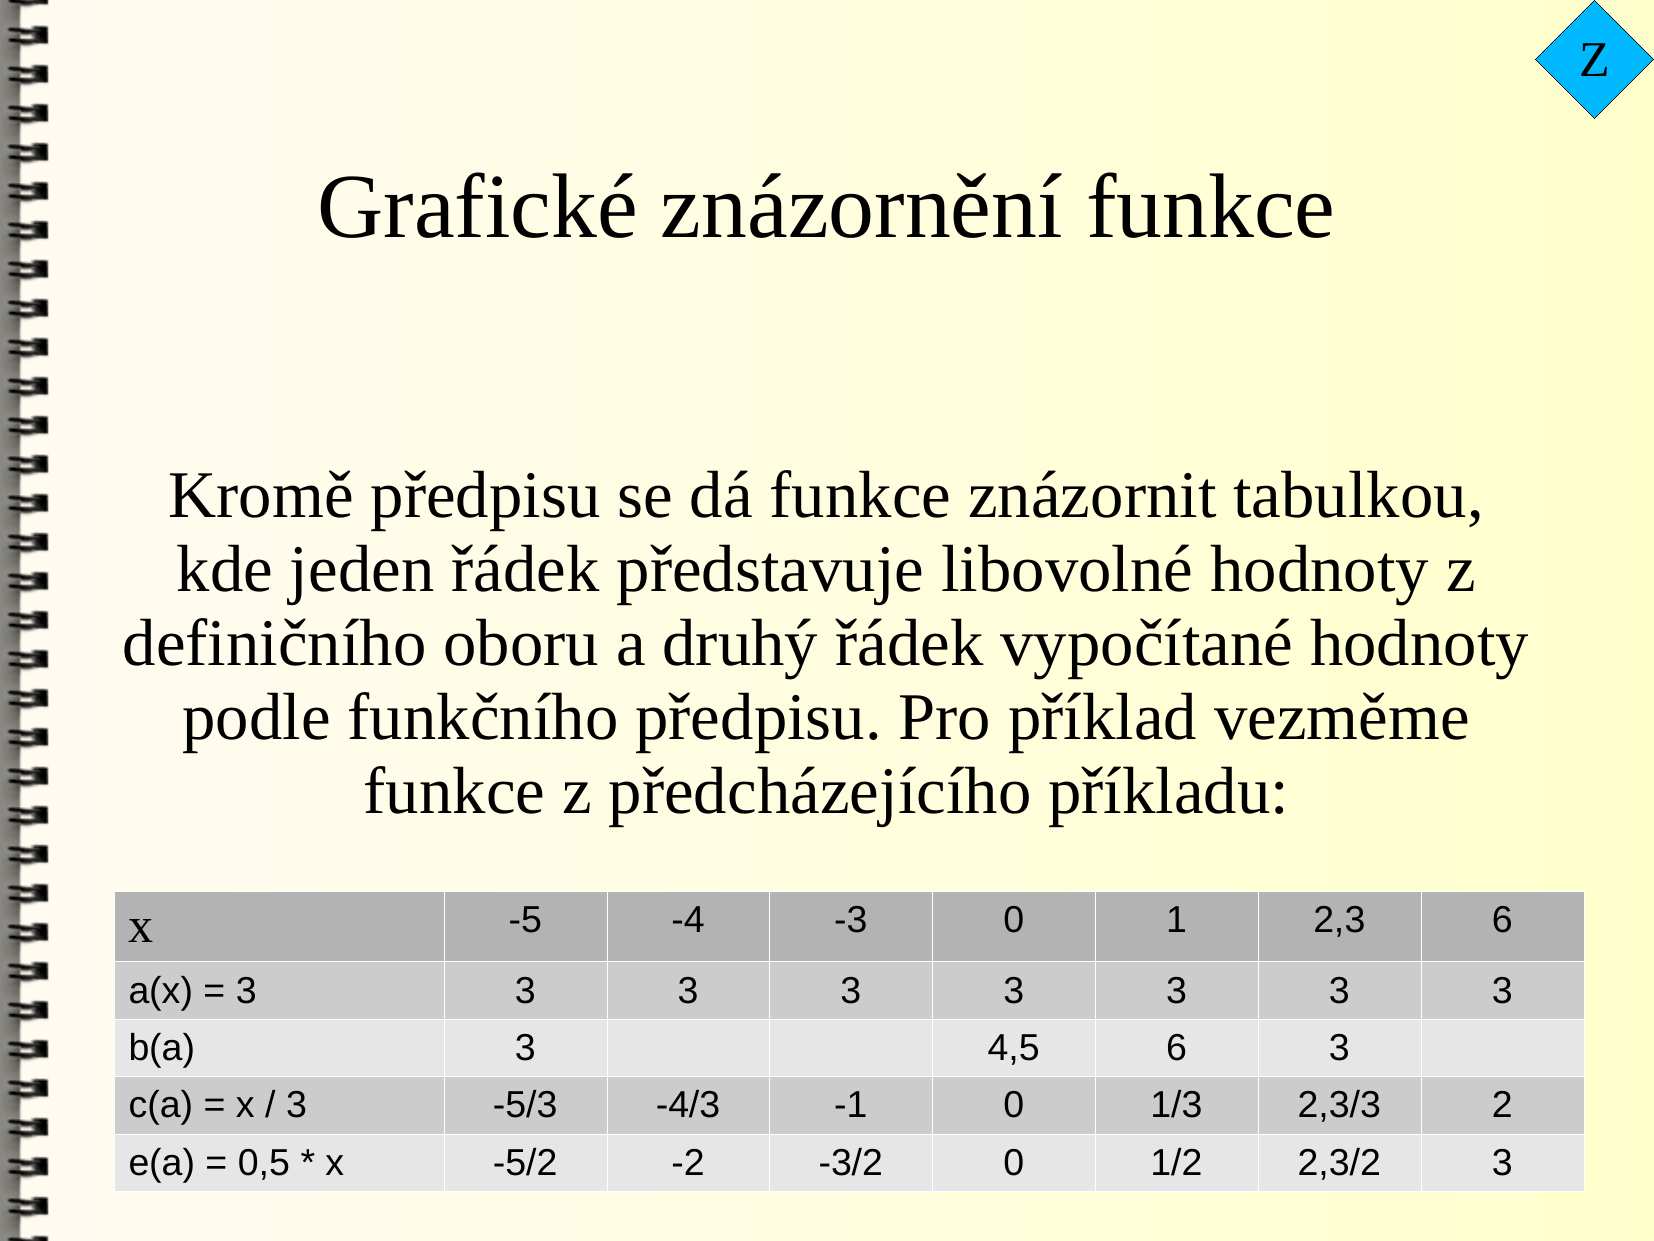

Z
# Grafické znázornění funkce
Kromě předpisu se dá funkce znázornit tabulkou, kde jeden řádek představuje libovolné hodnoty z definičního oboru a druhý řádek vypočítané hodnoty podle funkčního předpisu. Pro příklad vezměme funkce z předcházejícího příkladu:
| x | -5 | -4 | -3 | 0 | 1 | 2,3 | 6 |
| --- | --- | --- | --- | --- | --- | --- | --- |
| a(x) = 3 | 3 | 3 | 3 | 3 | 3 | 3 | 3 |
| b(a) | 3 | | | 4,5 | 6 | 3 | |
| c(a) = x / 3 | -5/3 | -4/3 | -1 | 0 | 1/3 | 2,3/3 | 2 |
| e(a) = 0,5 \* x | -5/2 | -2 | -3/2 | 0 | 1/2 | 2,3/2 | 3 |